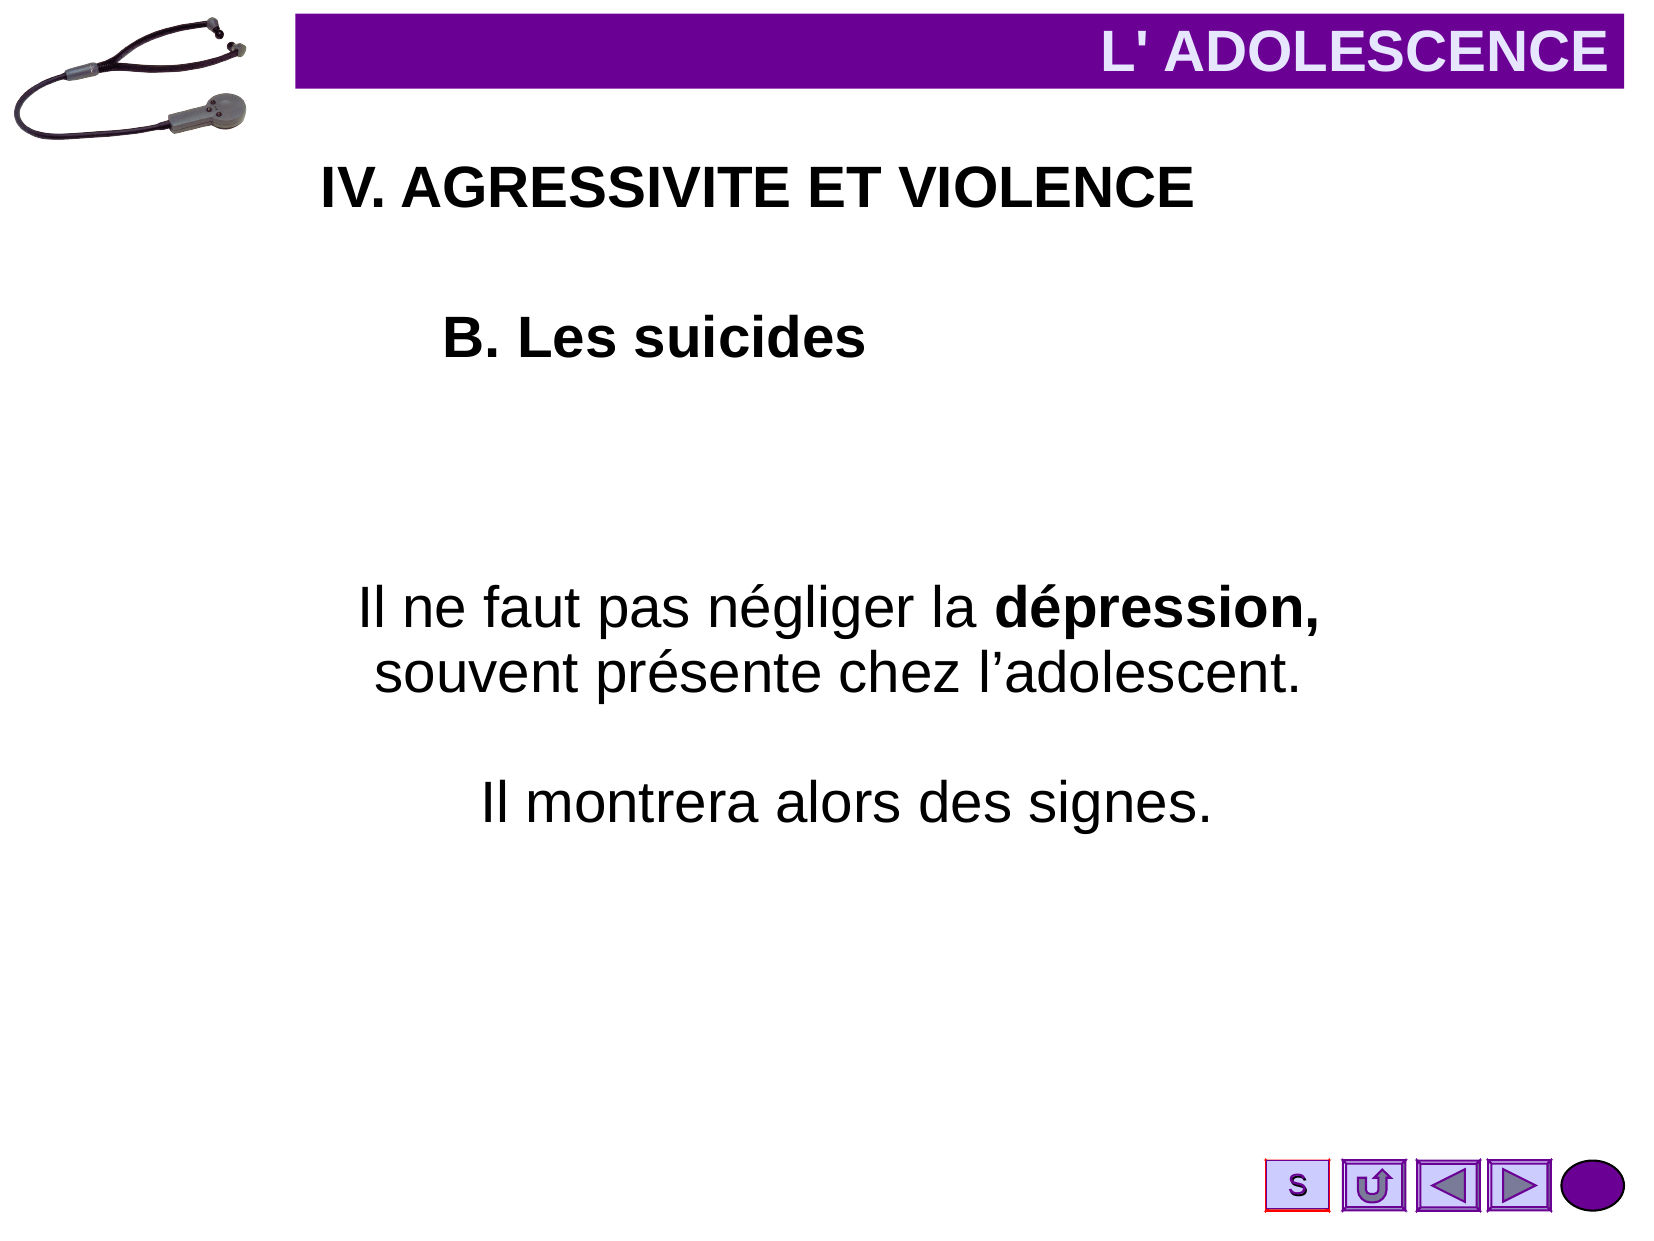

L' ADOLESCENCE
IV. AGRESSIVITE ET VIOLENCE
B. Les suicides
Il ne faut pas négliger la dépression,
souvent présente chez l’adolescent.
Il montrera alors des signes.